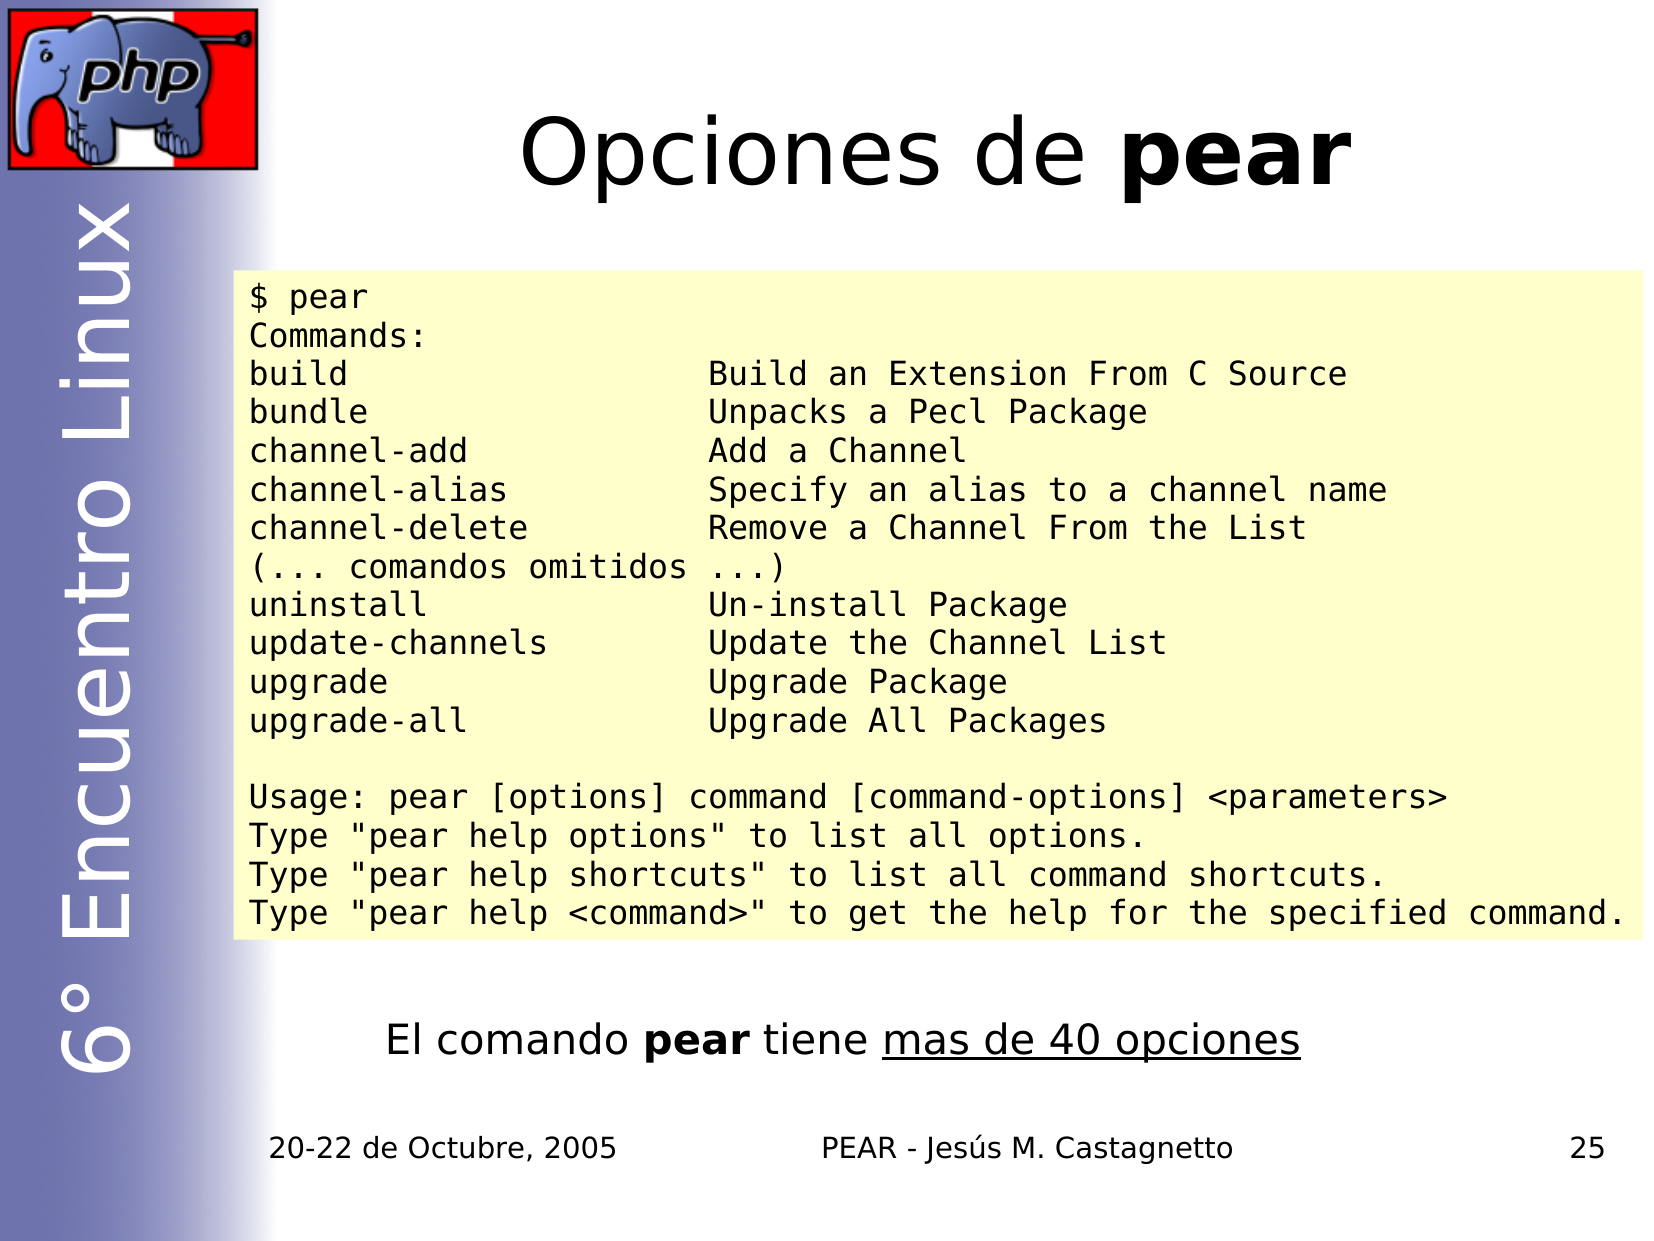

# Opciones de pear
$ pear
Commands:
build Build an Extension From C Source
bundle Unpacks a Pecl Package
channel-add Add a Channel
channel-alias Specify an alias to a channel name
channel-delete Remove a Channel From the List
(... comandos omitidos ...)
uninstall Un-install Package
update-channels Update the Channel List
upgrade Upgrade Package
upgrade-all Upgrade All Packages
Usage: pear [options] command [command-options] <parameters>
Type "pear help options" to list all options.
Type "pear help shortcuts" to list all command shortcuts.
Type "pear help <command>" to get the help for the specified command.
El comando pear tiene mas de 40 opciones
20-22 de Octubre, 2005
PEAR - Jesús M. Castagnetto
25